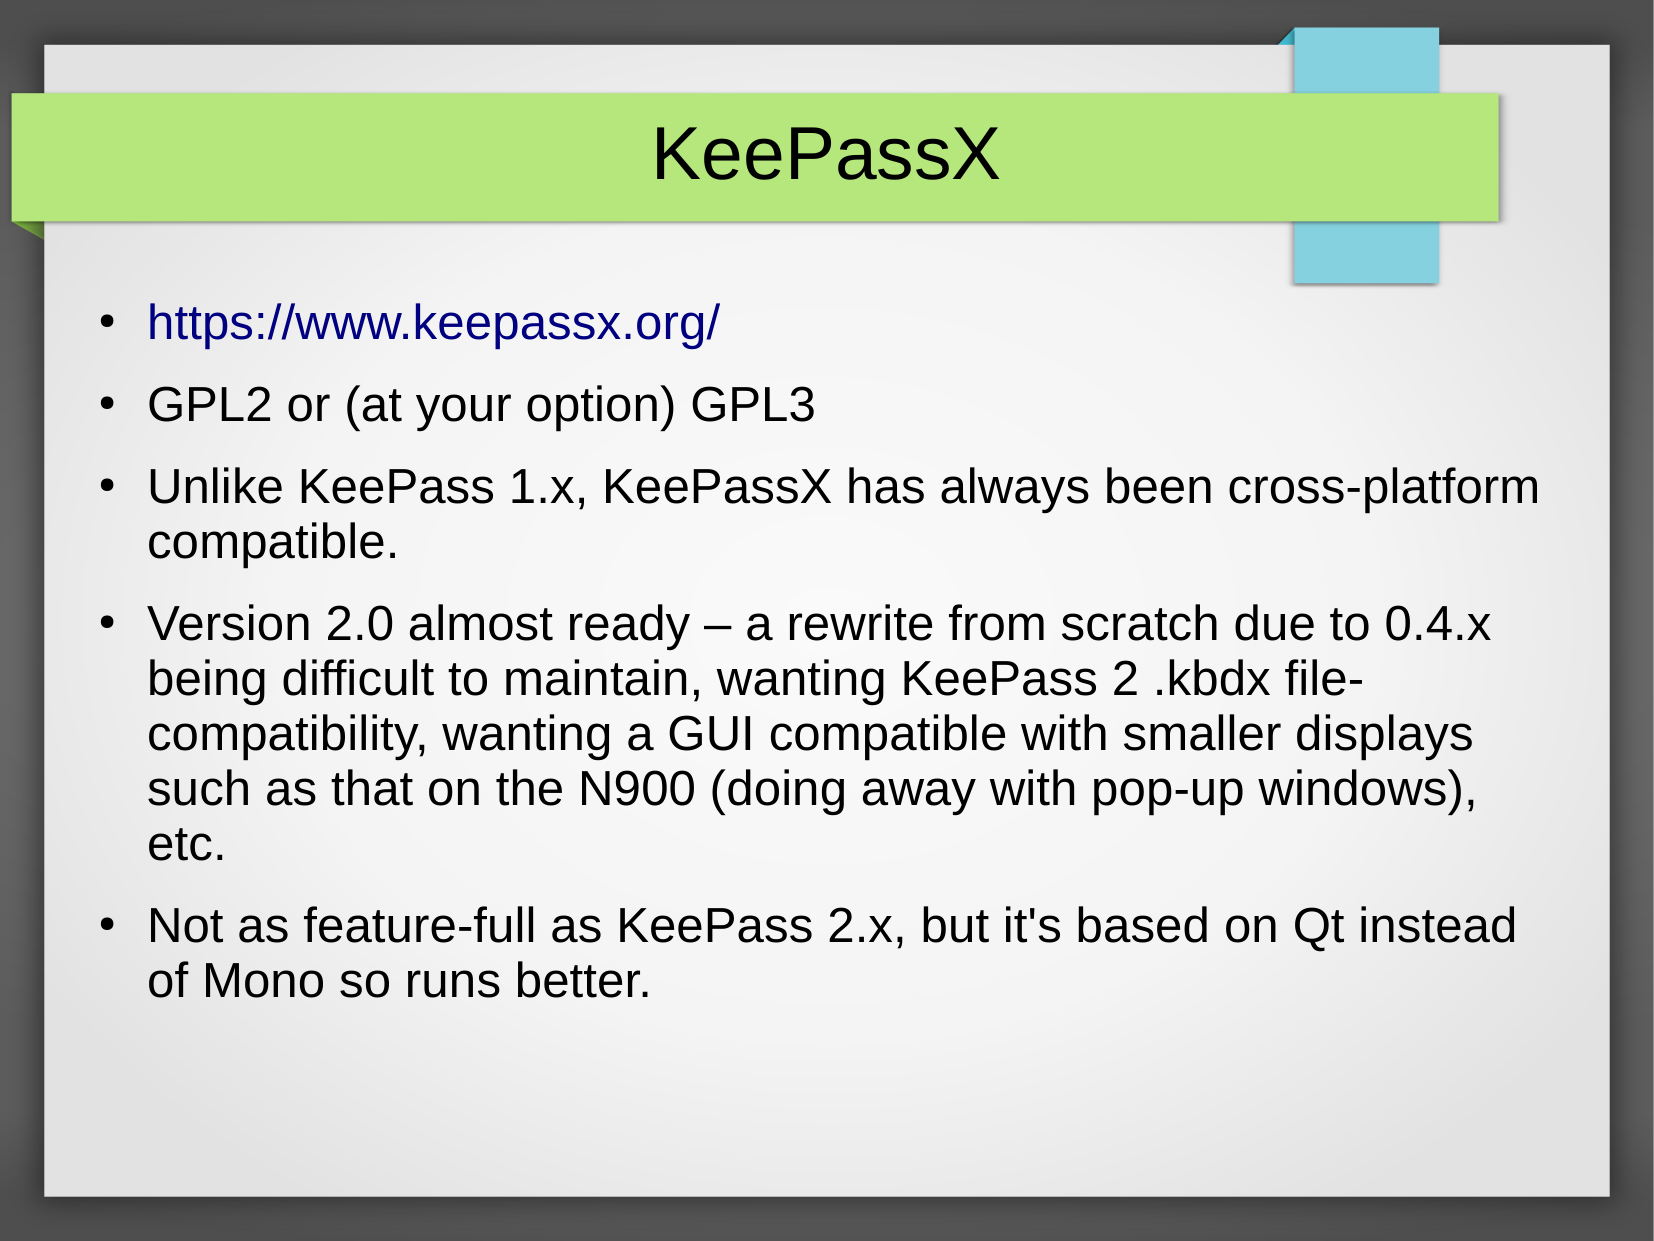

# KeePassX
https://www.keepassx.org/
GPL2 or (at your option) GPL3
Unlike KeePass 1.x, KeePassX has always been cross-platform compatible.
Version 2.0 almost ready – a rewrite from scratch due to 0.4.x being difficult to maintain, wanting KeePass 2 .kbdx file-compatibility, wanting a GUI compatible with smaller displays such as that on the N900 (doing away with pop-up windows), etc.
Not as feature-full as KeePass 2.x, but it's based on Qt instead of Mono so runs better.